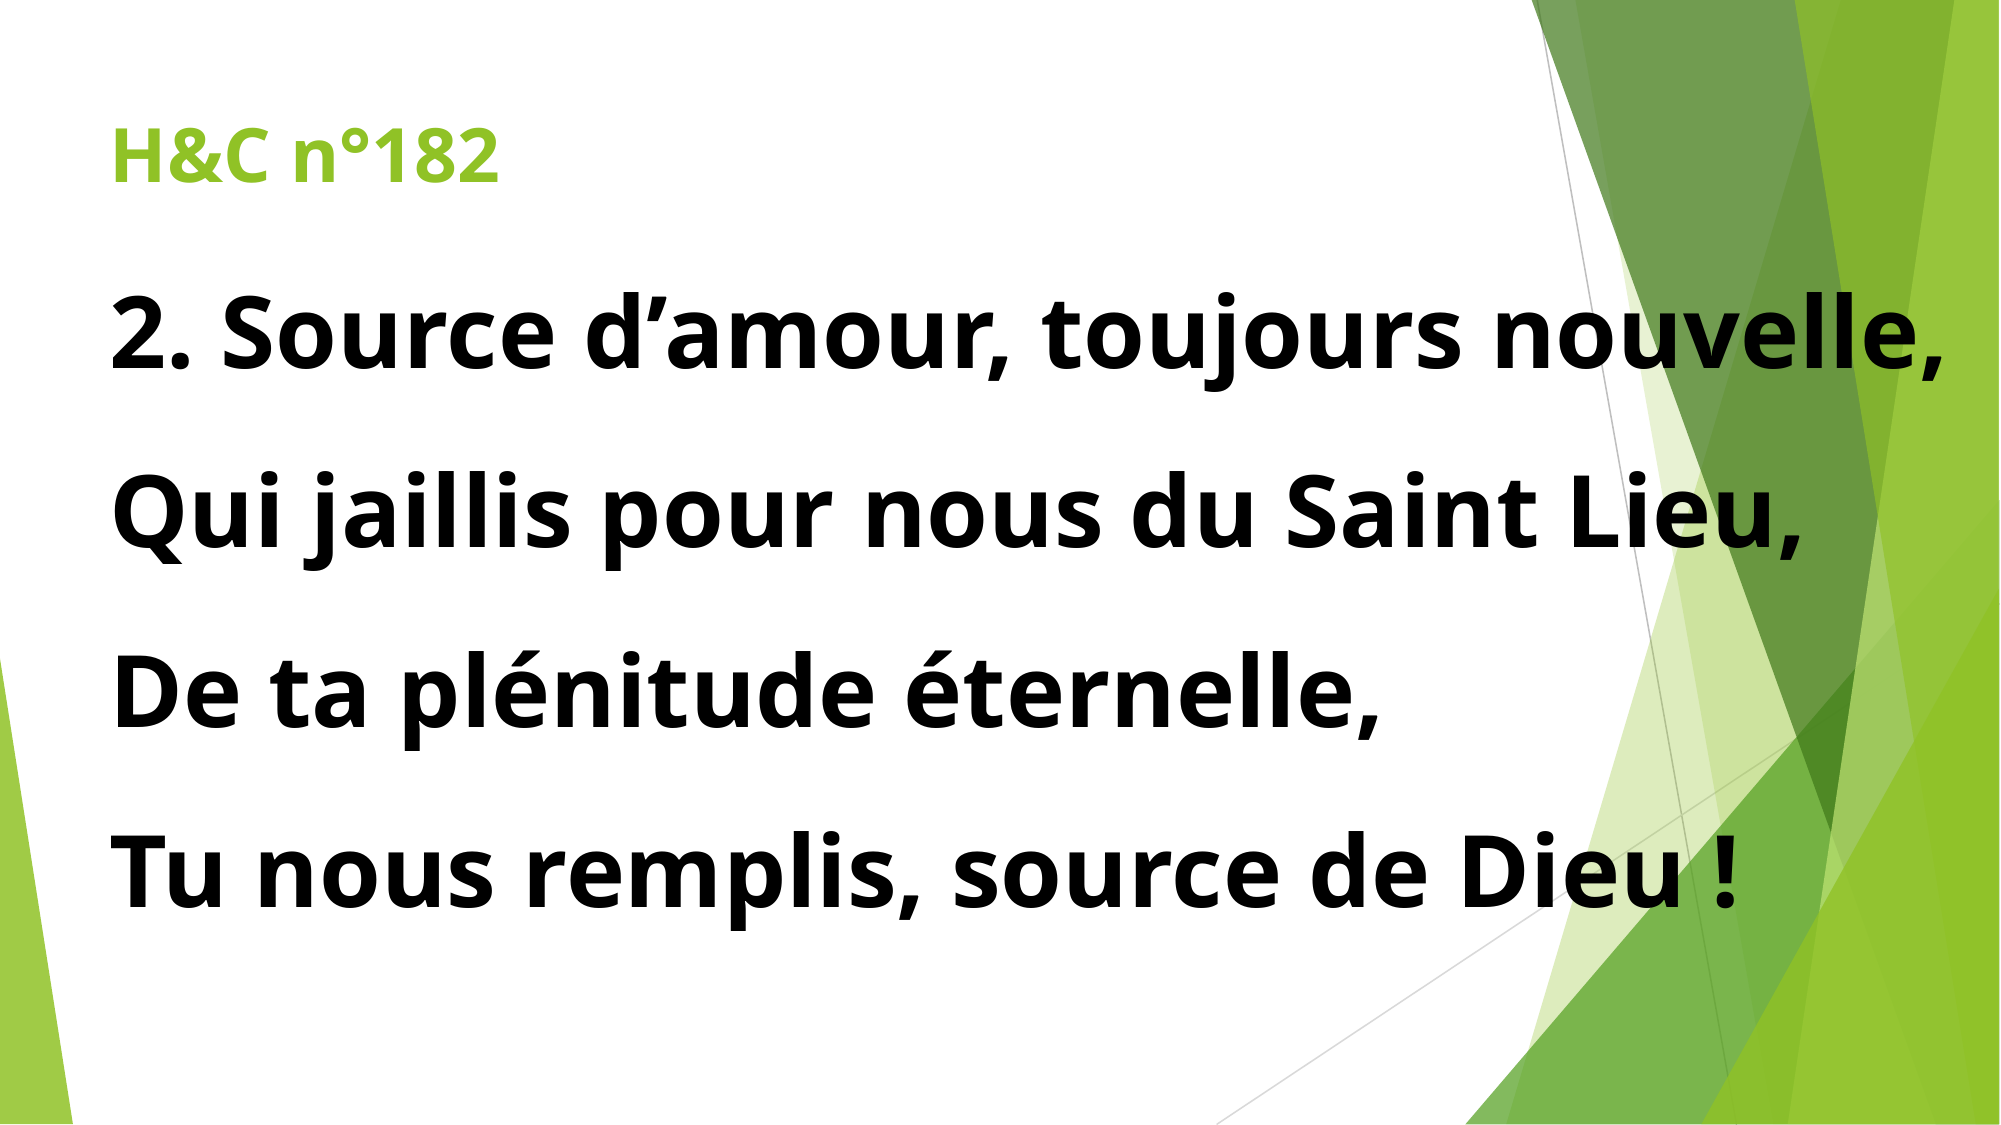

H&C n°182
2. Source d’amour, toujours nouvelle,
Qui jaillis pour nous du Saint Lieu,
De ta plénitude éternelle,
Tu nous remplis, source de Dieu !